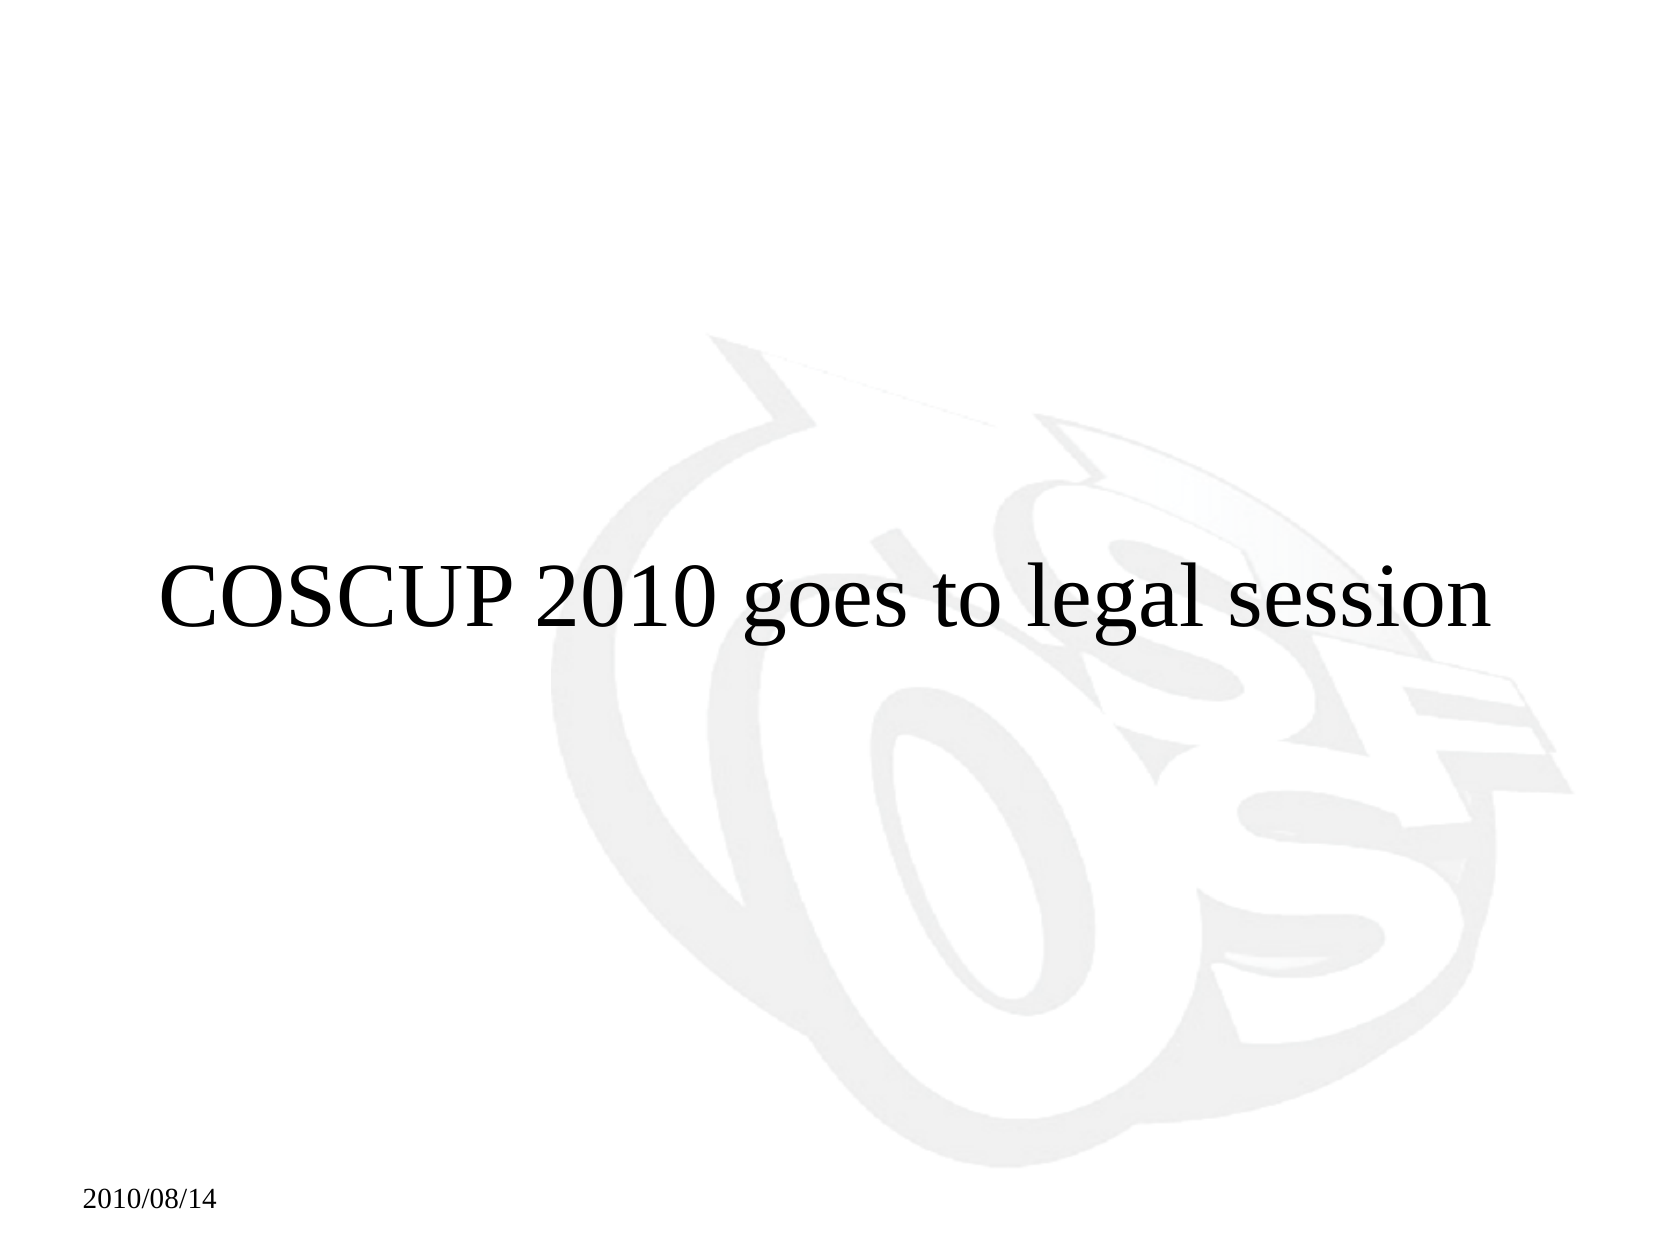

# COSCUP 2010 goes to legal session
2010/08/14